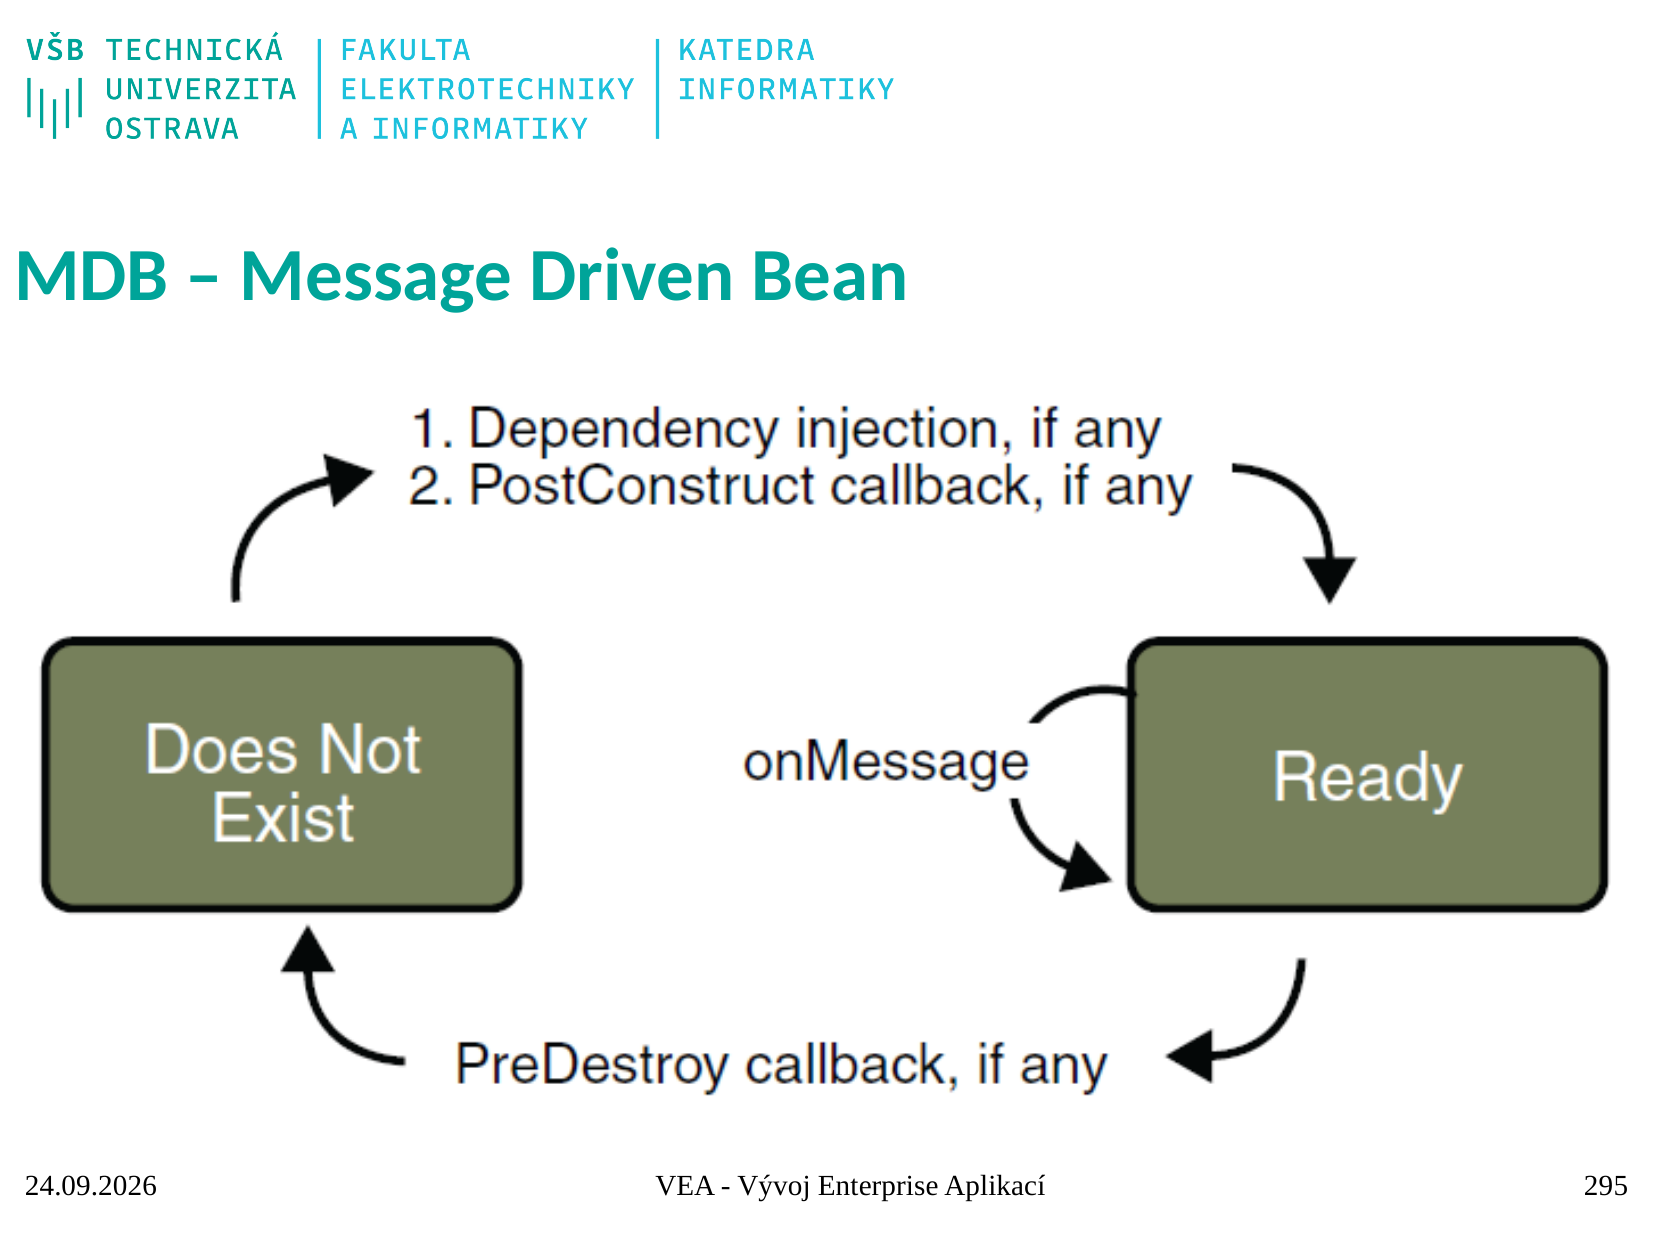

# MDB – Message Driven Bean
VEA - Vývoj Enterprise Aplikací
295